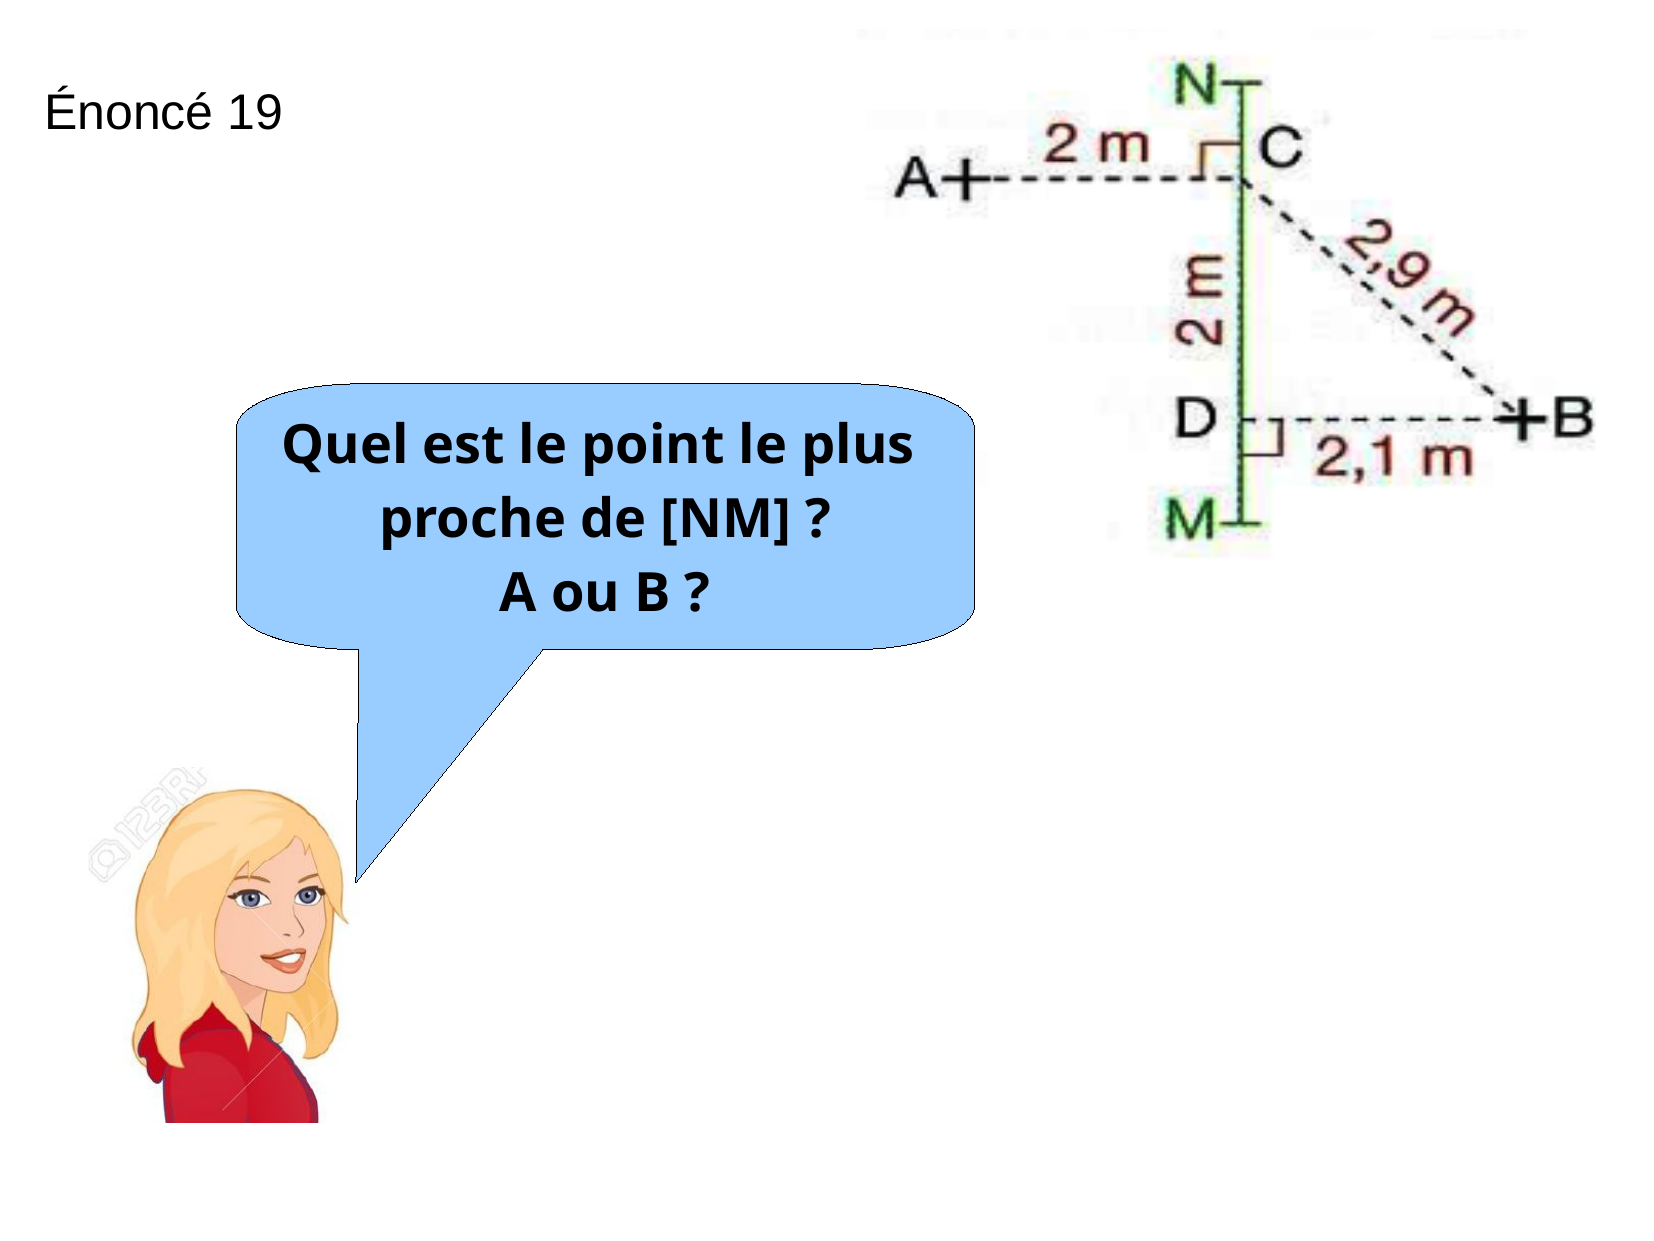

Énoncé 19
Quel est le point le plus
proche de [NM] ?
A ou B ?